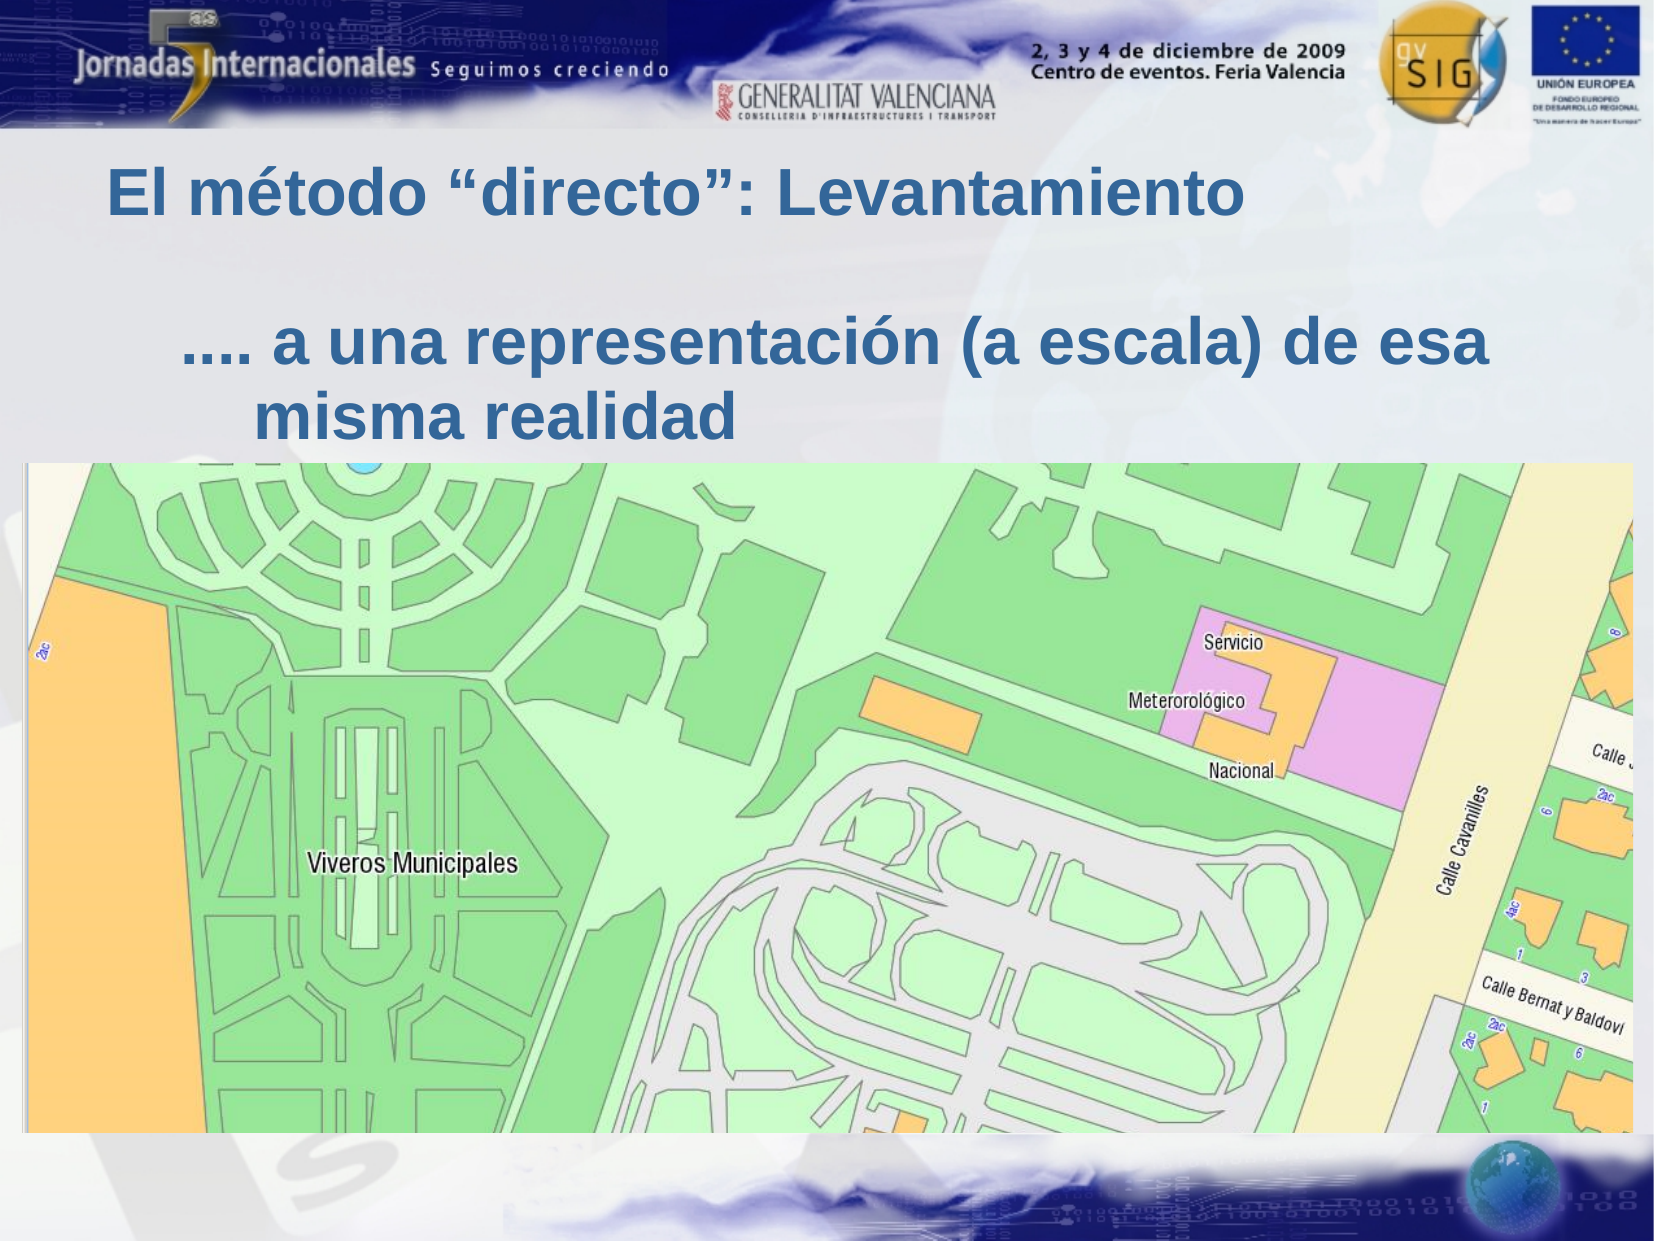

El método “directo”: Levantamiento
	.... a una representación (a escala) de esa 			misma realidad